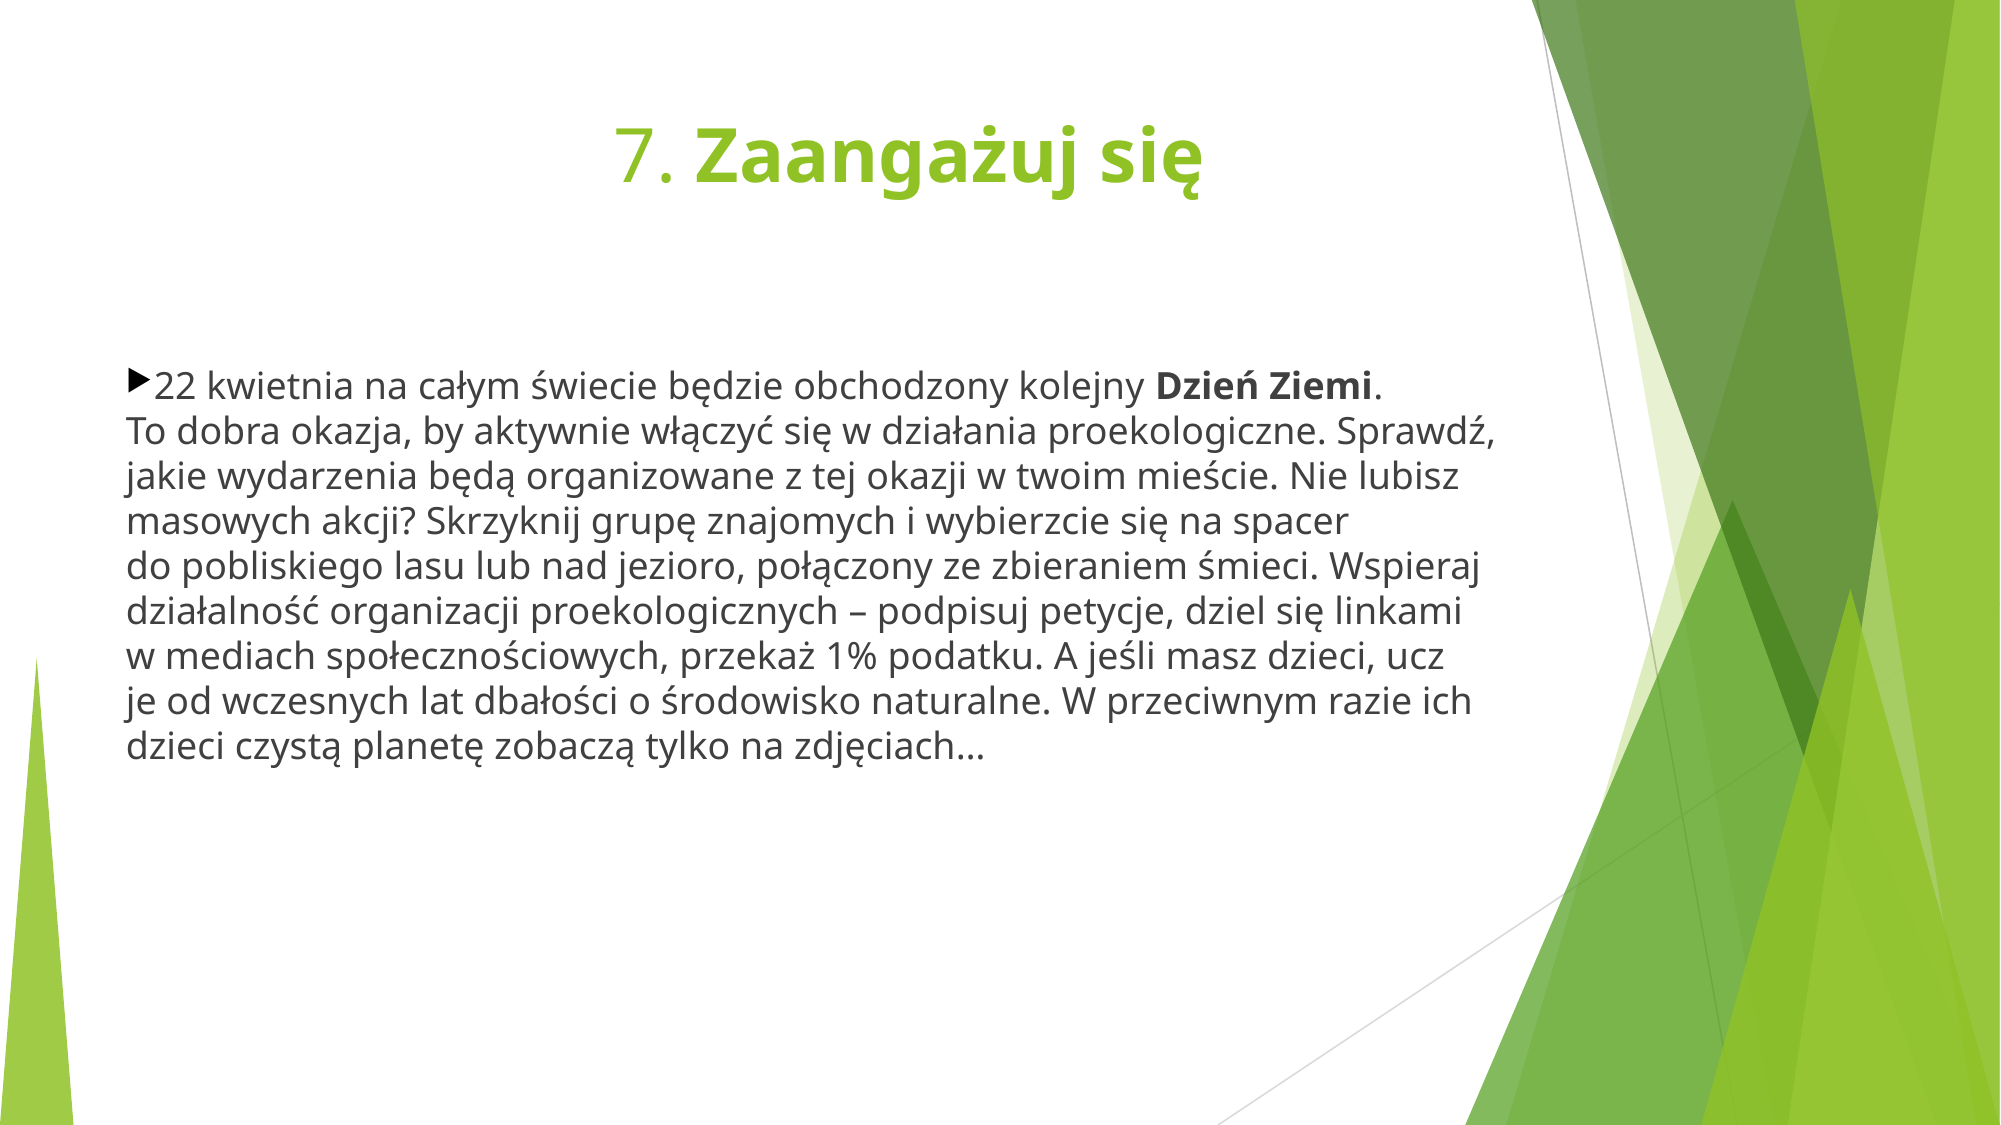

# 7. Zaangażuj się
22 kwietnia na całym świecie będzie obchodzony kolejny Dzień Ziemi. To dobra okazja, by aktywnie włączyć się w działania proekologiczne. Sprawdź, jakie wydarzenia będą organizowane z tej okazji w twoim mieście. Nie lubisz masowych akcji? Skrzyknij grupę znajomych i wybierzcie się na spacer do pobliskiego lasu lub nad jezioro, połączony ze zbieraniem śmieci. Wspieraj działalność organizacji proekologicznych – podpisuj petycje, dziel się linkami w mediach społecznościowych, przekaż 1% podatku. A jeśli masz dzieci, ucz je od wczesnych lat dbałości o środowisko naturalne. W przeciwnym razie ich dzieci czystą planetę zobaczą tylko na zdjęciach…